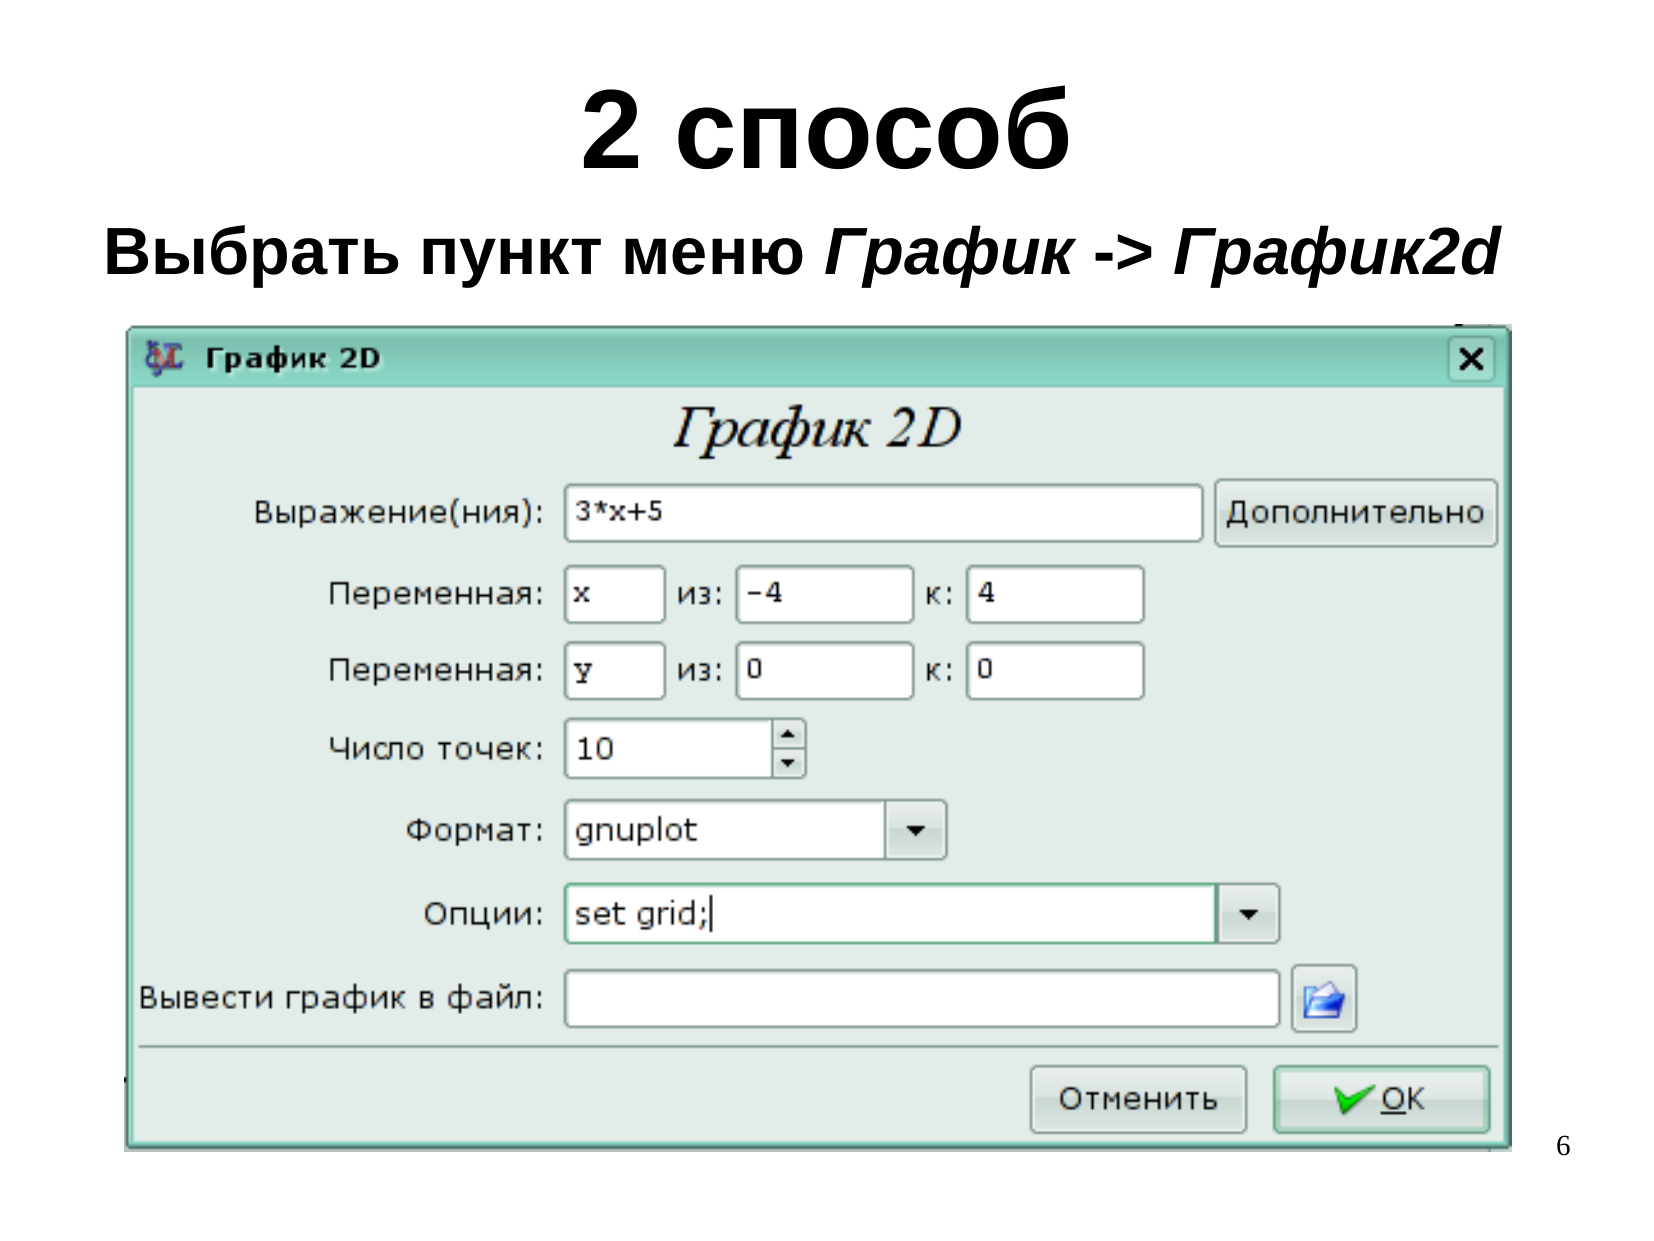

2 способ
Выбрать пункт меню График -> График2d
6